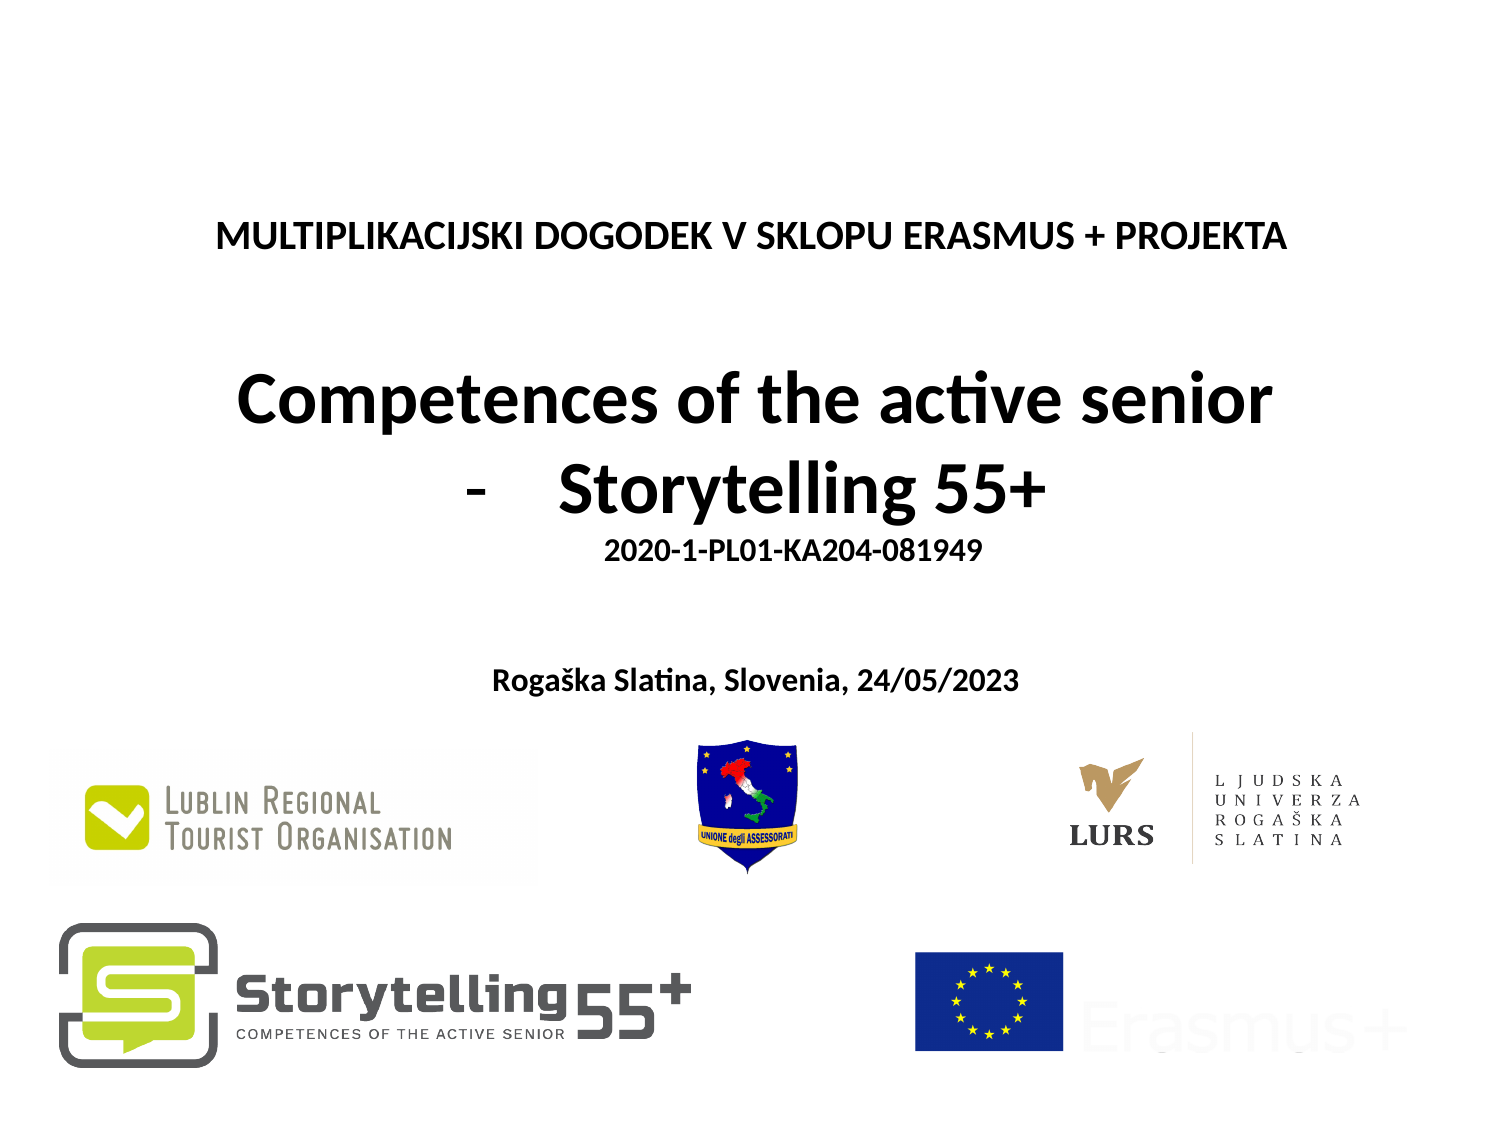

MULTIPLIKACIJSKI DOGODEK V SKLOPU ERASMUS + PROJEKTA
Competences of the active senior
Storytelling 55+
 2020-1-PL01-KA204-081949
Rogaška Slatina, Slovenia, 24/05/2023